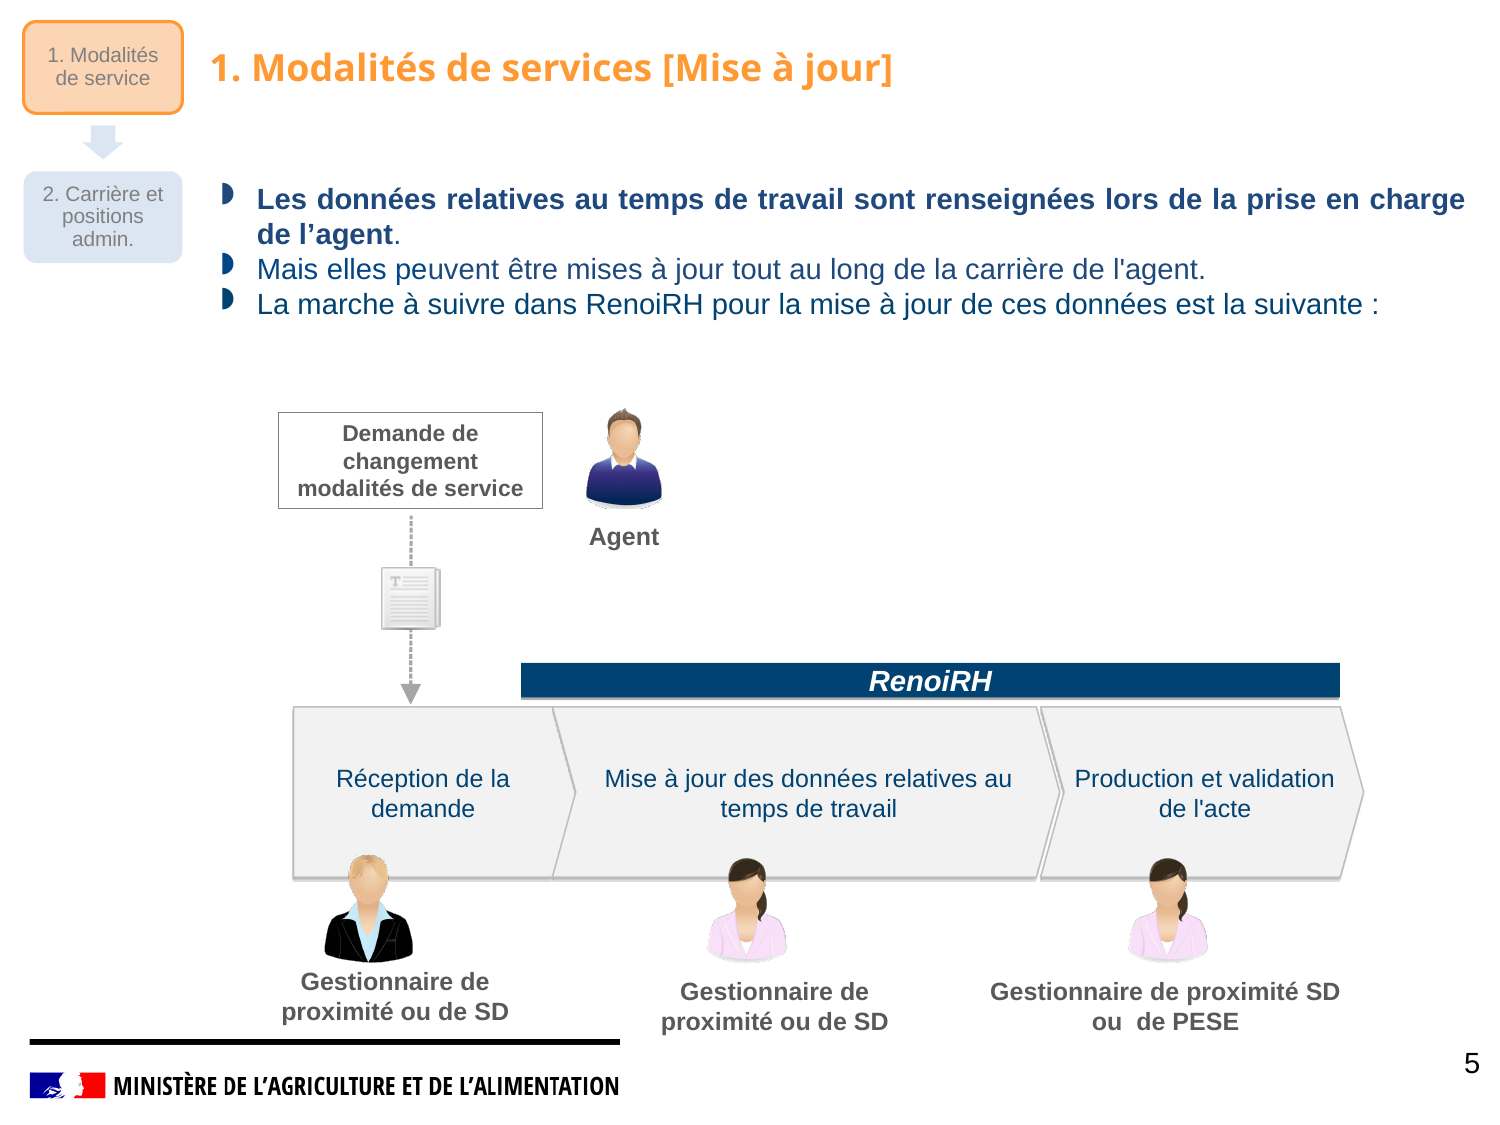

1. Modalités de service
1. Modalités de services [Mise à jour]
2. Carrière et positions admin.
Les données relatives au temps de travail sont renseignées lors de la prise en charge de l’agent.
Mais elles peuvent être mises à jour tout au long de la carrière de l'agent.
La marche à suivre dans RenoiRH pour la mise à jour de ces données est la suivante :
Demande de changement modalités de service
Agent
RenoiRH
Réception de la demande
Mise à jour des données relatives au temps de travail
Production et validation de l'acte
Gestionnaire de proximité ou de SD
Gestionnaire de proximité ou de SD
Gestionnaire de proximité SD ou de PESE